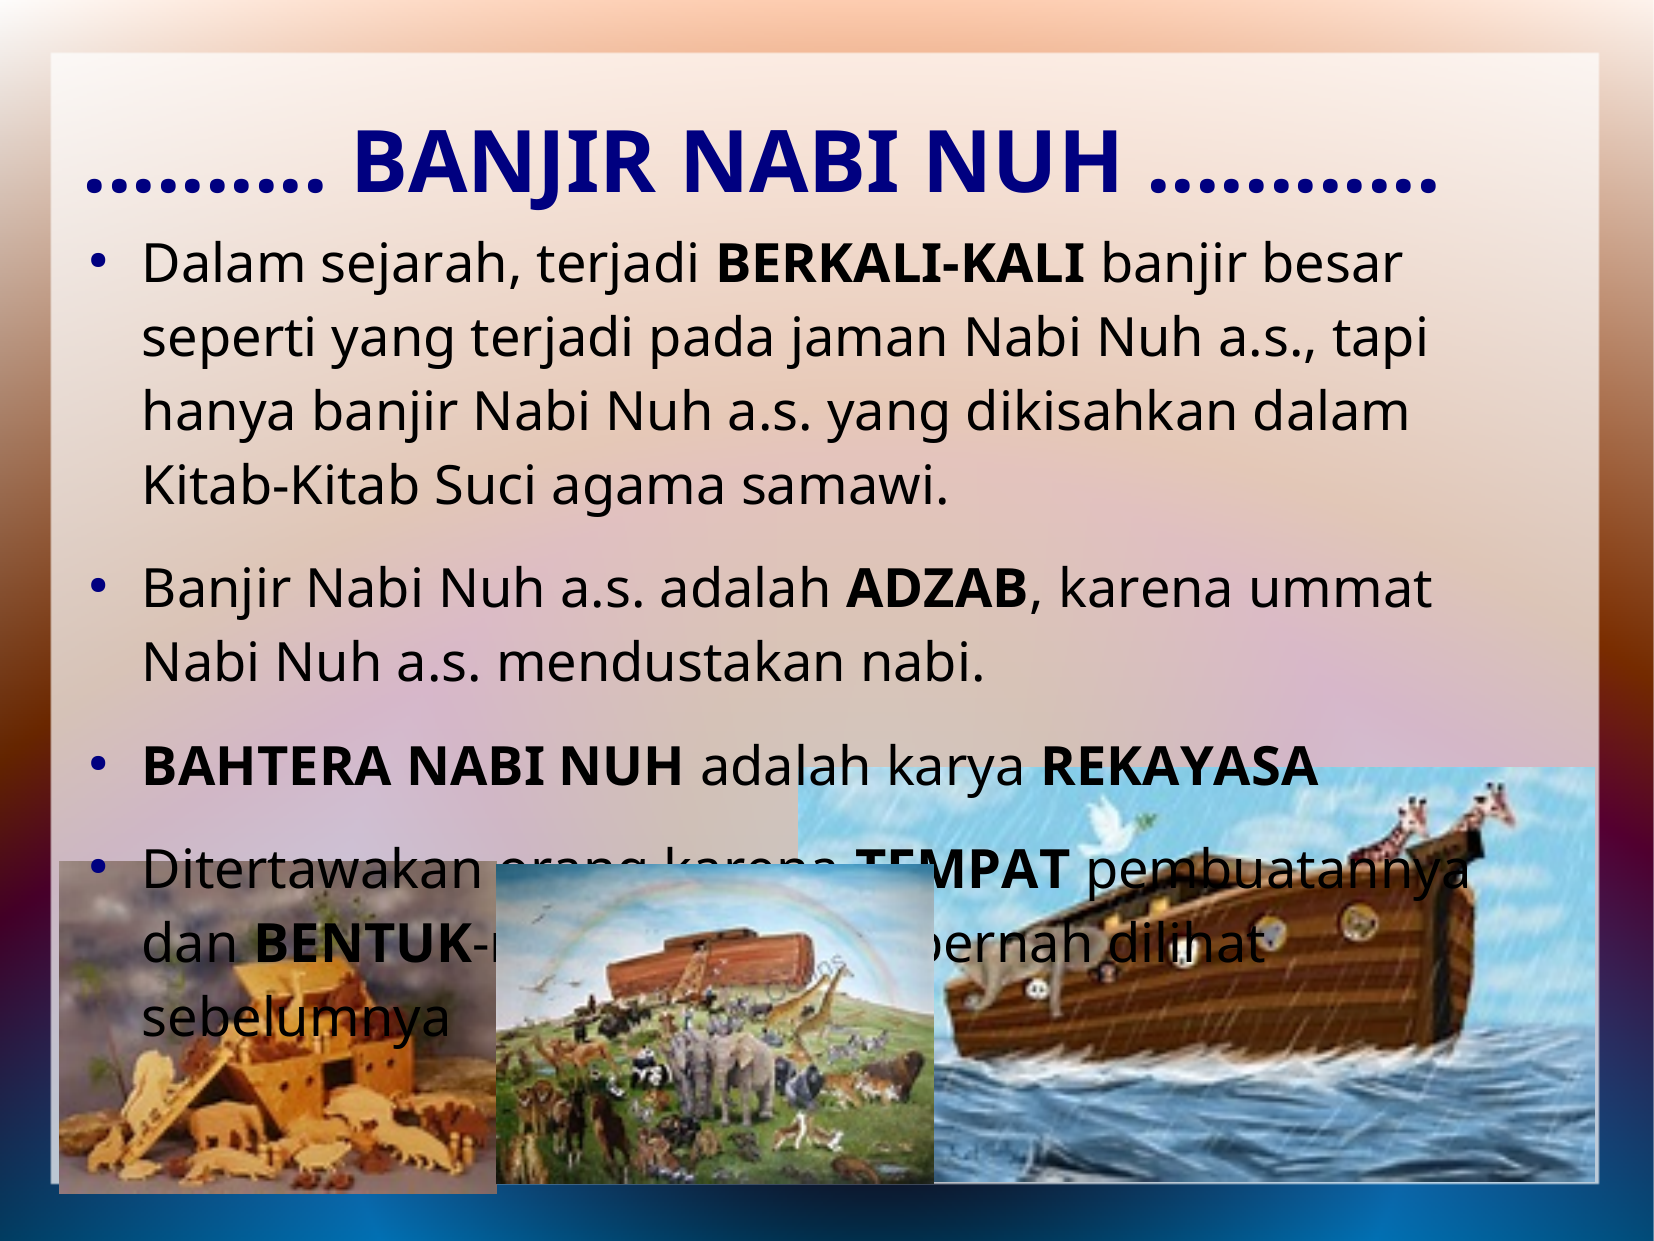

# .......... BANJIR NABI NUH ............
Dalam sejarah, terjadi BERKALI-KALI banjir besar seperti yang terjadi pada jaman Nabi Nuh a.s., tapi hanya banjir Nabi Nuh a.s. yang dikisahkan dalam Kitab-Kitab Suci agama samawi.
Banjir Nabi Nuh a.s. adalah ADZAB, karena ummat Nabi Nuh a.s. mendustakan nabi.
BAHTERA NABI NUH adalah karya REKAYASA
Ditertawakan orang karena TEMPAT pembuatannya dan BENTUK-nya yang belum pernah dilihat sebelumnya